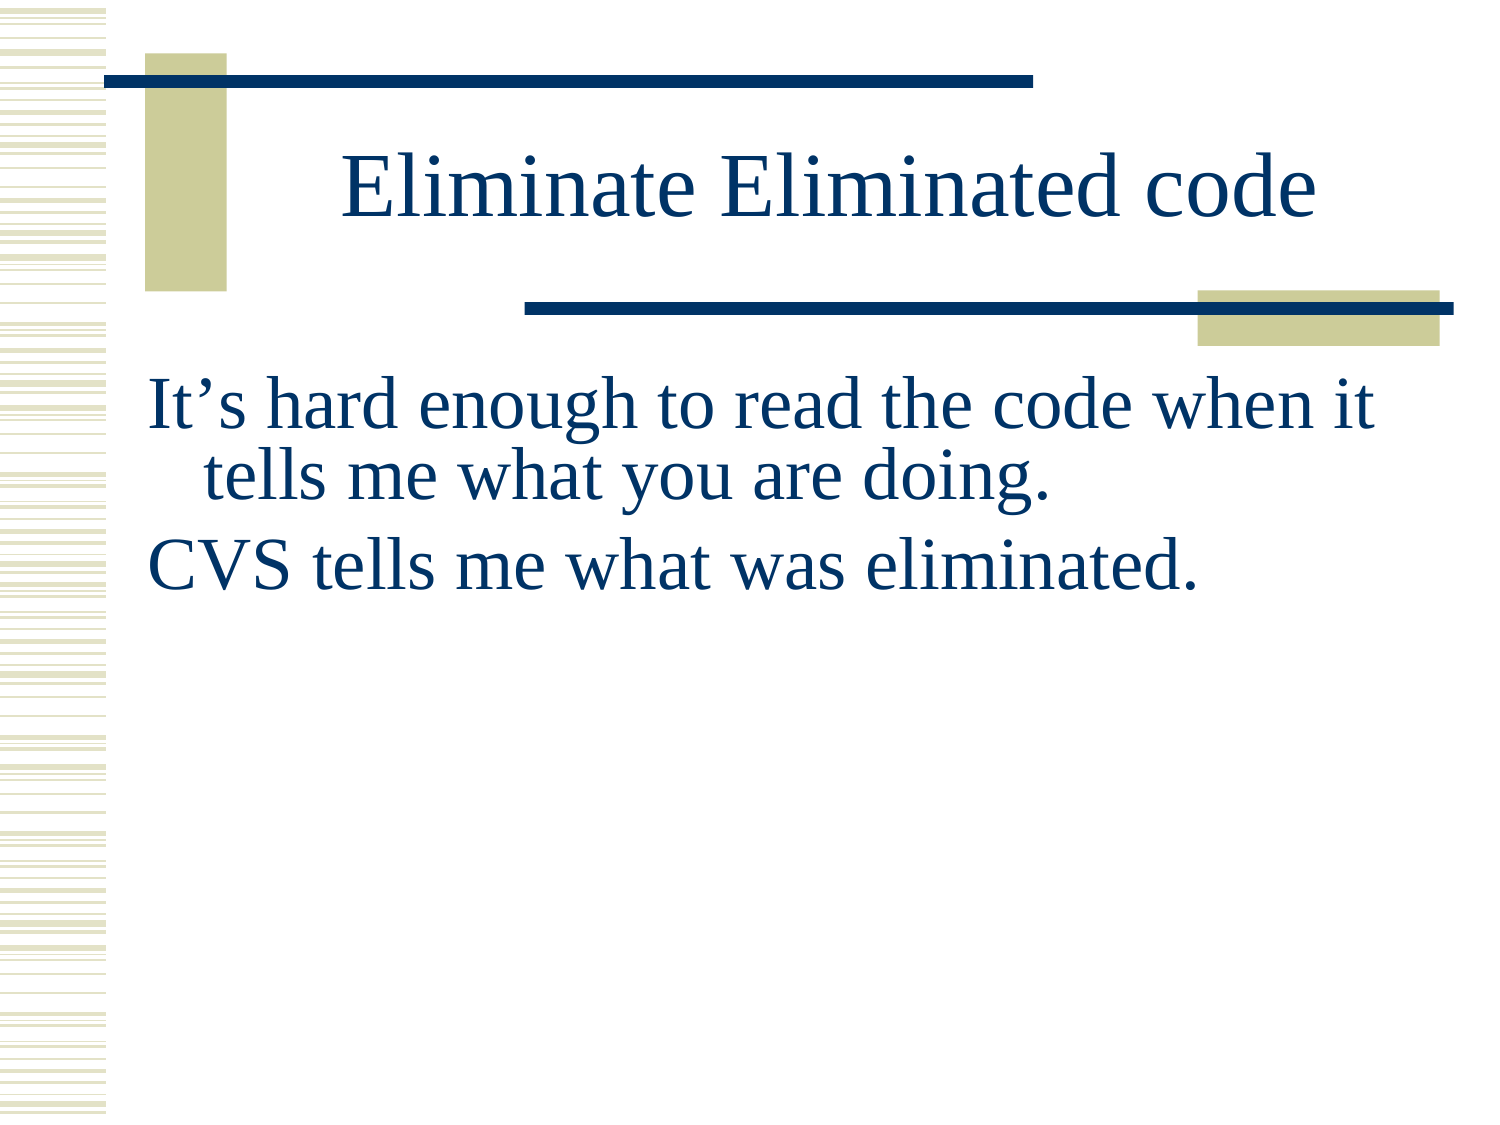

# Eliminate Eliminated code
It’s hard enough to read the code when it tells me what you are doing.
CVS tells me what was eliminated.